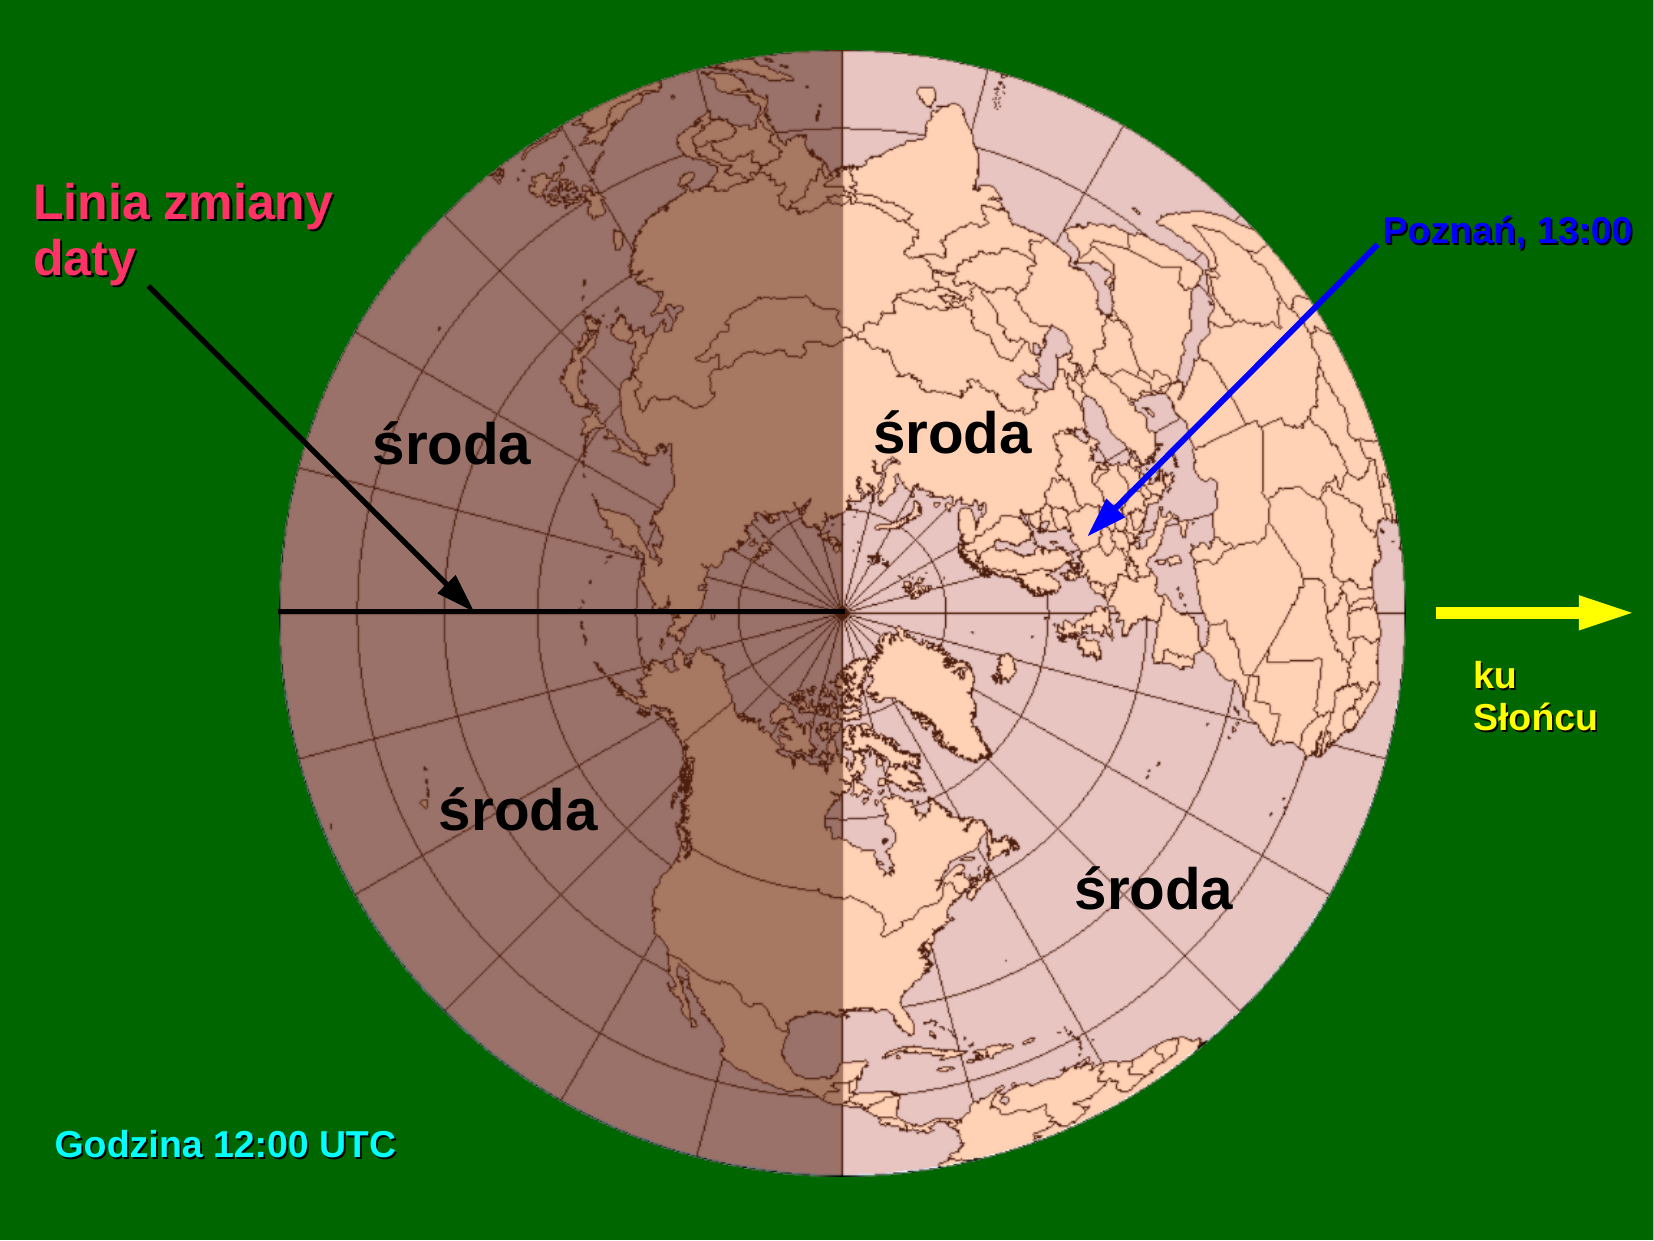

Linia zmiany
daty
Poznań, 13:00
środa
środa
ku
Słońcu
środa
środa
Godzina 12:00 UTC